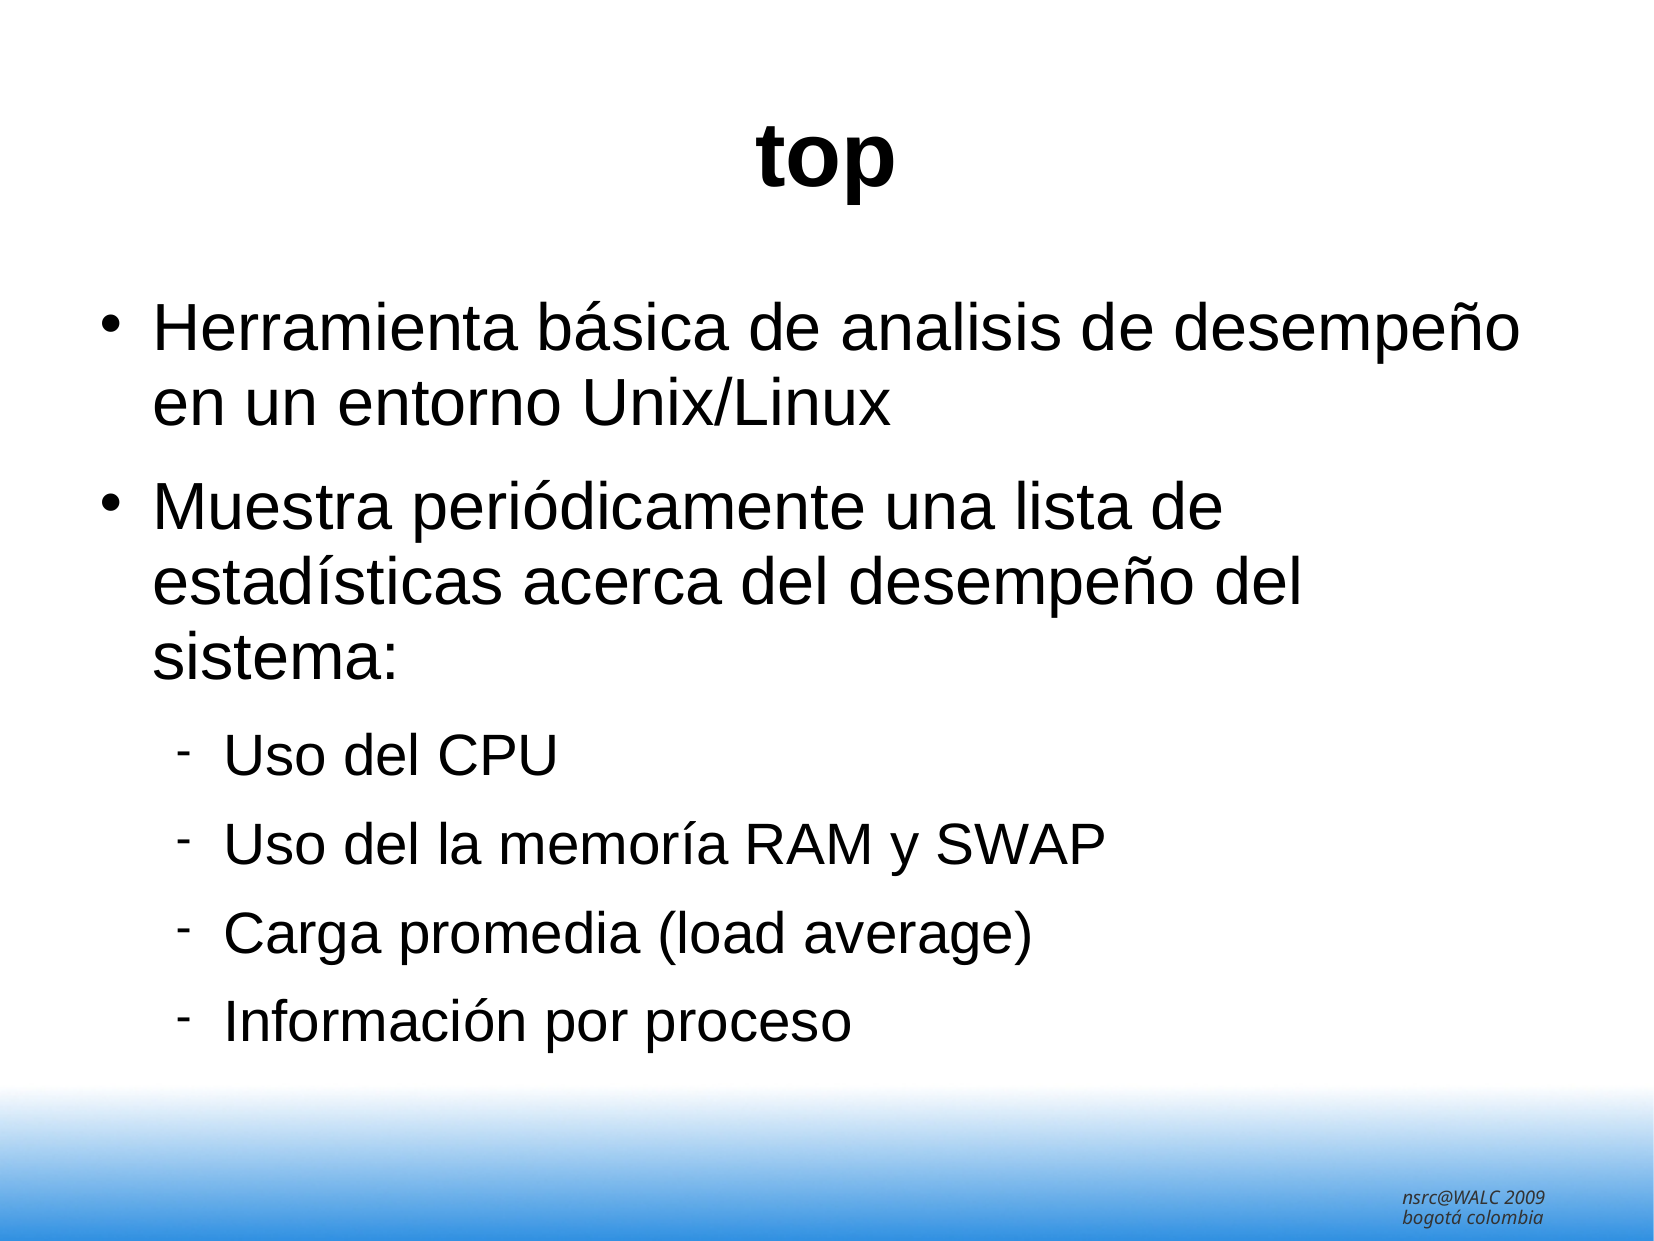

# top
Herramienta básica de analisis de desempeño en un entorno Unix/Linux
Muestra periódicamente una lista de estadísticas acerca del desempeño del sistema:
Uso del CPU
Uso del la memoría RAM y SWAP
Carga promedia (load average)
Información por proceso